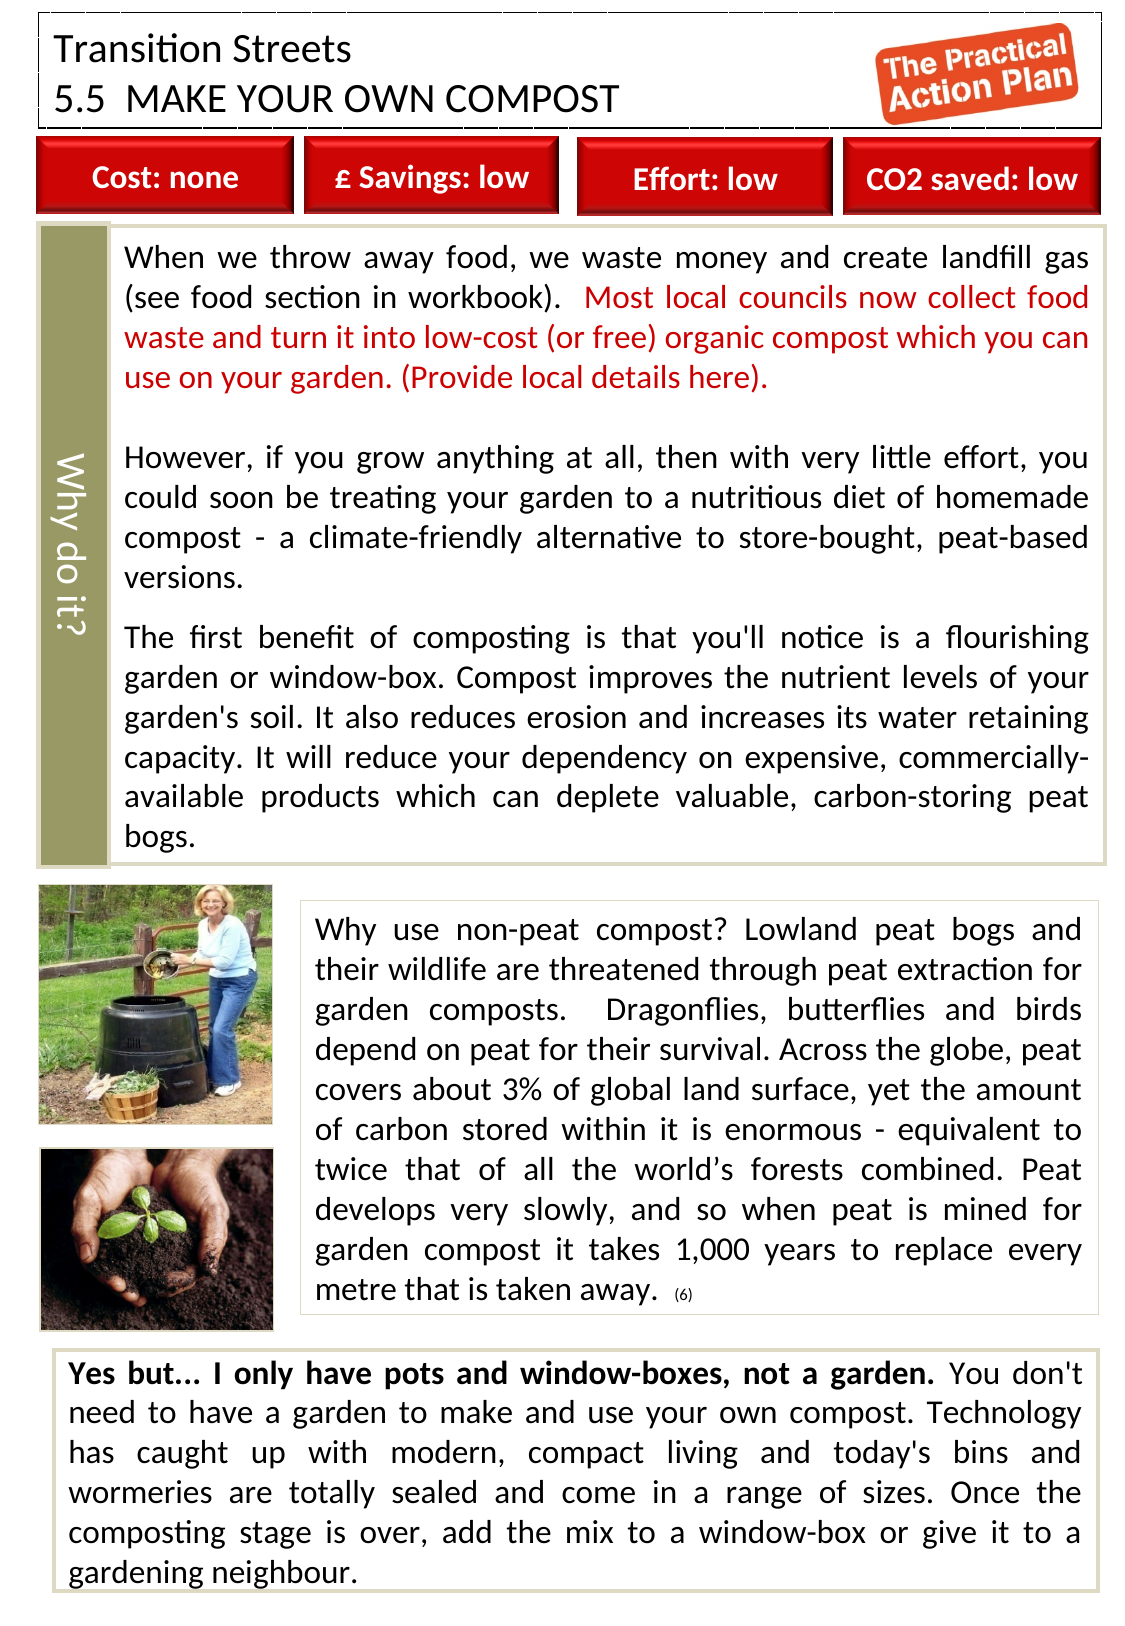

Transition Streets
5.5 MAKE YOUR OWN COMPOST
Cost: none
£ Savings: low
Effort: low
CO2 saved: low
Why do it?
When we throw away food, we waste money and create landfill gas (see food section in workbook). Most local councils now collect food waste and turn it into low-cost (or free) organic compost which you can use on your garden. (Provide local details here).
However, if you grow anything at all, then with very little effort, you could soon be treating your garden to a nutritious diet of homemade compost - a climate-friendly alternative to store-bought, peat-based versions.
The first benefit of composting is that you'll notice is a flourishing garden or window-box. Compost improves the nutrient levels of your garden's soil. It also reduces erosion and increases its water retaining capacity. It will reduce your dependency on expensive, commercially-available products which can deplete valuable, carbon-storing peat bogs.
Why use non-peat compost? Lowland peat bogs and their wildlife are threatened through peat extraction for garden composts. Dragonflies, butterflies and birds depend on peat for their survival. Across the globe, peat covers about 3% of global land surface, yet the amount of carbon stored within it is enormous - equivalent to twice that of all the world’s forests combined. Peat develops very slowly, and so when peat is mined for garden compost it takes 1,000 years to replace every metre that is taken away. (6)
Yes but... I only have pots and window-boxes, not a garden. You don't need to have a garden to make and use your own compost. Technology has caught up with modern, compact living and today's bins and wormeries are totally sealed and come in a range of sizes. Once the composting stage is over, add the mix to a window-box or give it to a gardening neighbour.